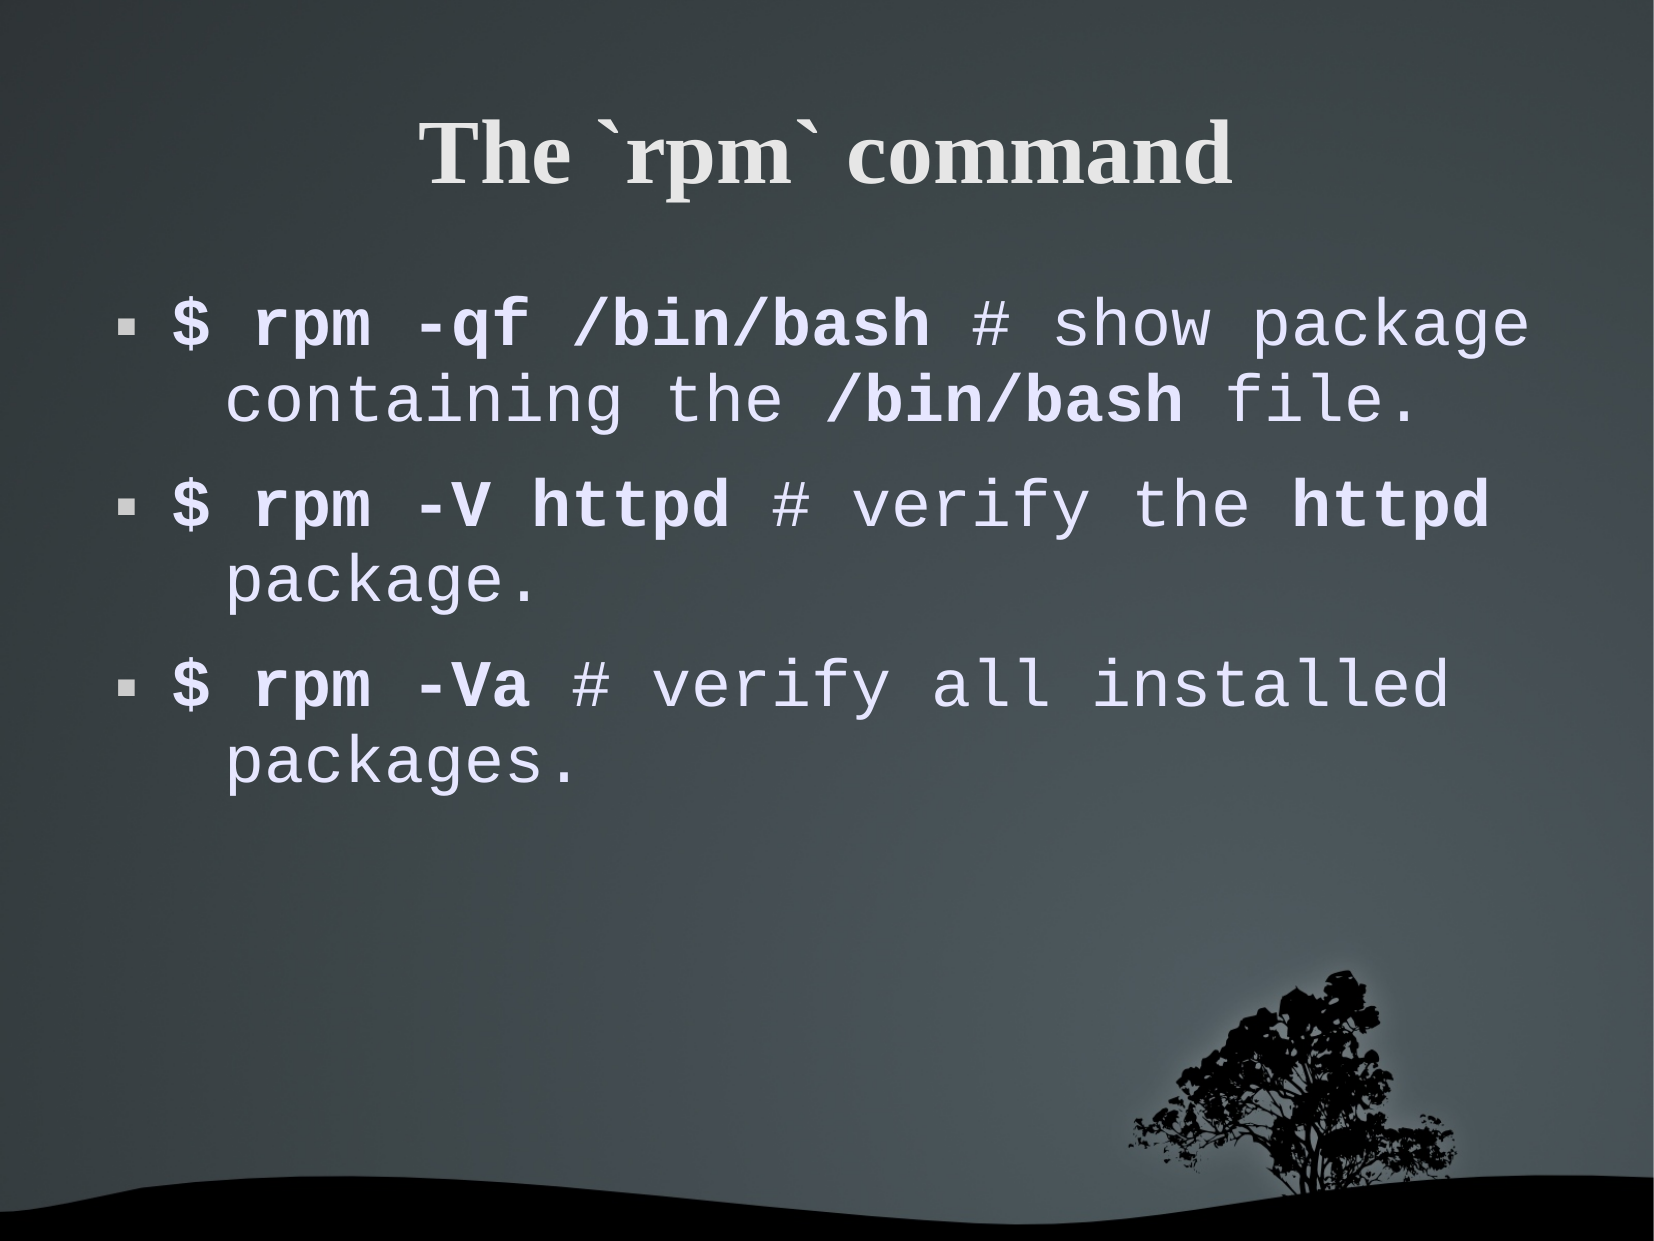

The `rpm` command
# $ rpm -qf /bin/bash # show package containing the /bin/bash file.
$ rpm -V httpd # verify the httpd package.
$ rpm -Va # verify all installed packages.